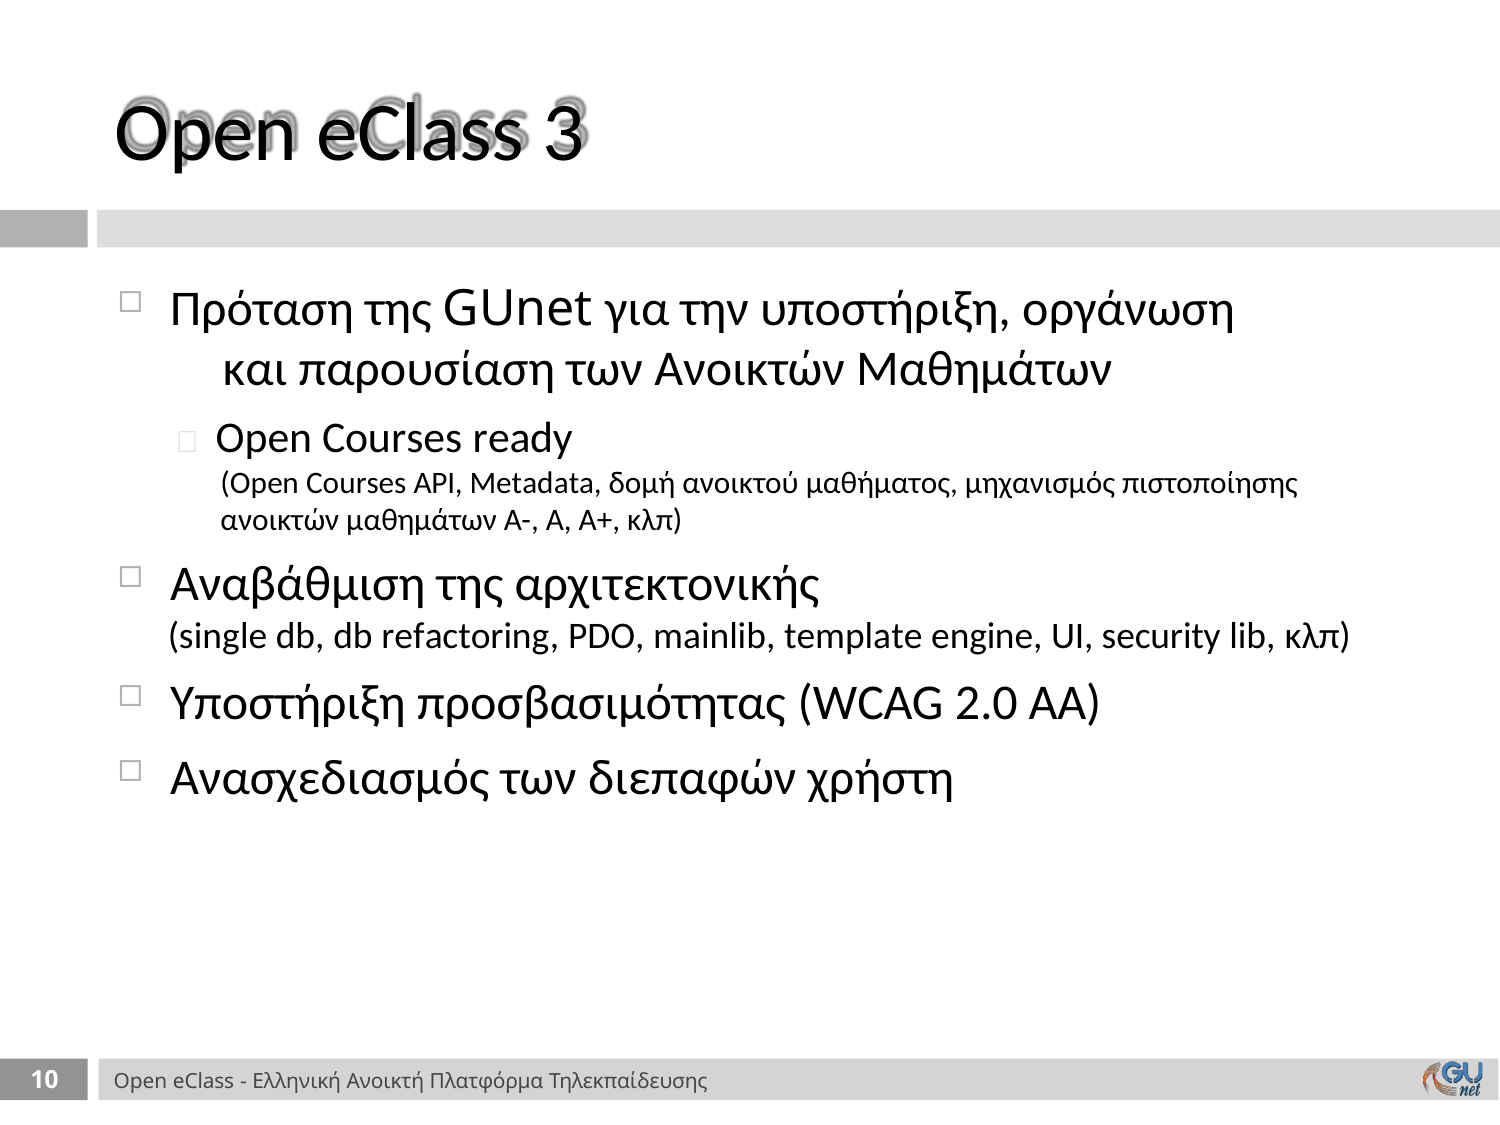

# Open eClass 3
Πρόταση της GUnet για την υποστήριξη, οργάνωση και παρουσίαση των Ανοικτών Μαθημάτων
 Open Courses ready
(Open Courses API, Metadata, δομή ανοικτού μαθήματος, μηχανισμός πιστοποίησης ανοικτών μαθημάτων Α-, Α, Α+, κλπ)
Αναβάθμιση της αρχιτεκτονικής
(single db, db refactoring, PDO, mainlib, template engine, UI, security lib, κλπ)
Υποστήριξη προσβασιμότητας (WCAG 2.0 AA)
Ανασχεδιασμός των διεπαφών χρήστη
10
Open eClass - Ελληνική Ανοικτή Πλατφόρμα Τηλεκπαίδευσης